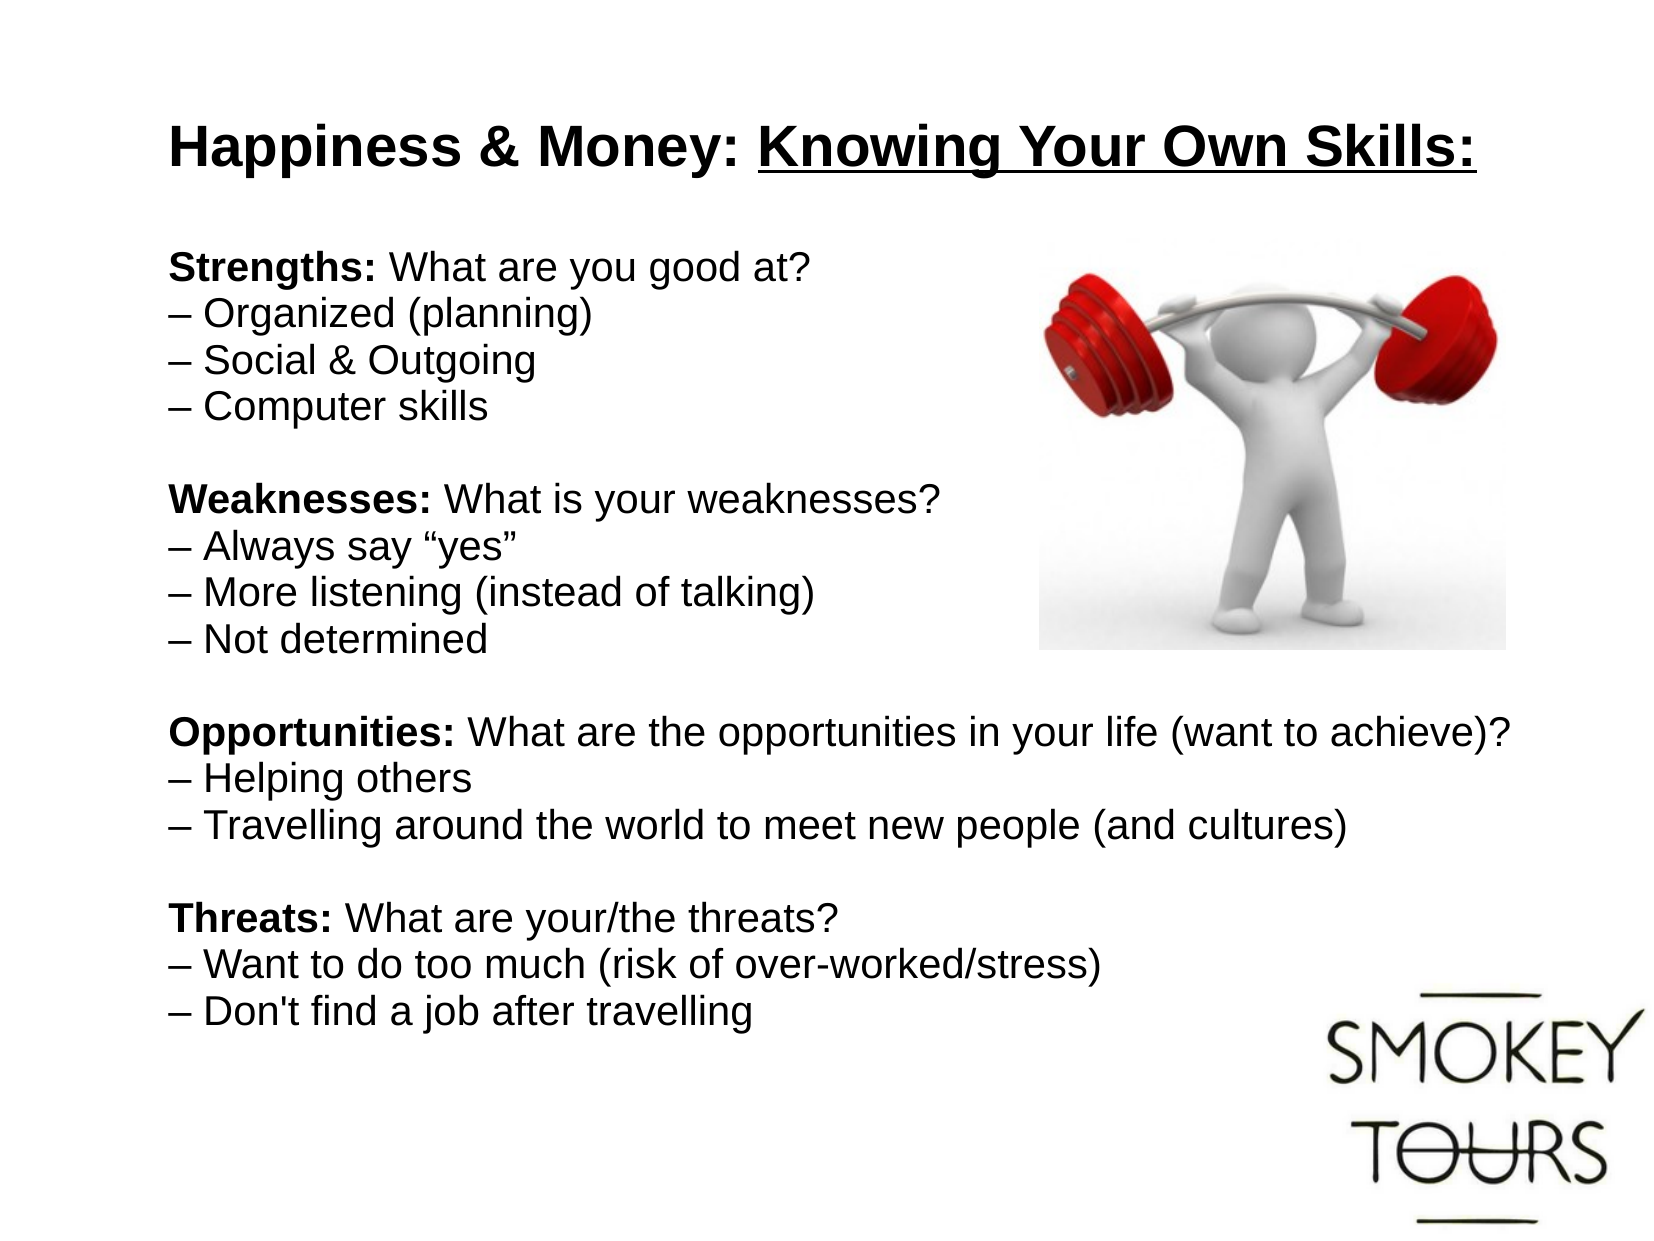

Happiness & Money: Knowing Your Own Skills:
Strengths: What are you good at?
– Organized (planning)
– Social & Outgoing
– Computer skills
Weaknesses: What is your weaknesses?
– Always say “yes”
– More listening (instead of talking)
– Not determined
Opportunities: What are the opportunities in your life (want to achieve)?
– Helping others
– Travelling around the world to meet new people (and cultures)
Threats: What are your/the threats?
– Want to do too much (risk of over-worked/stress)
– Don't find a job after travelling